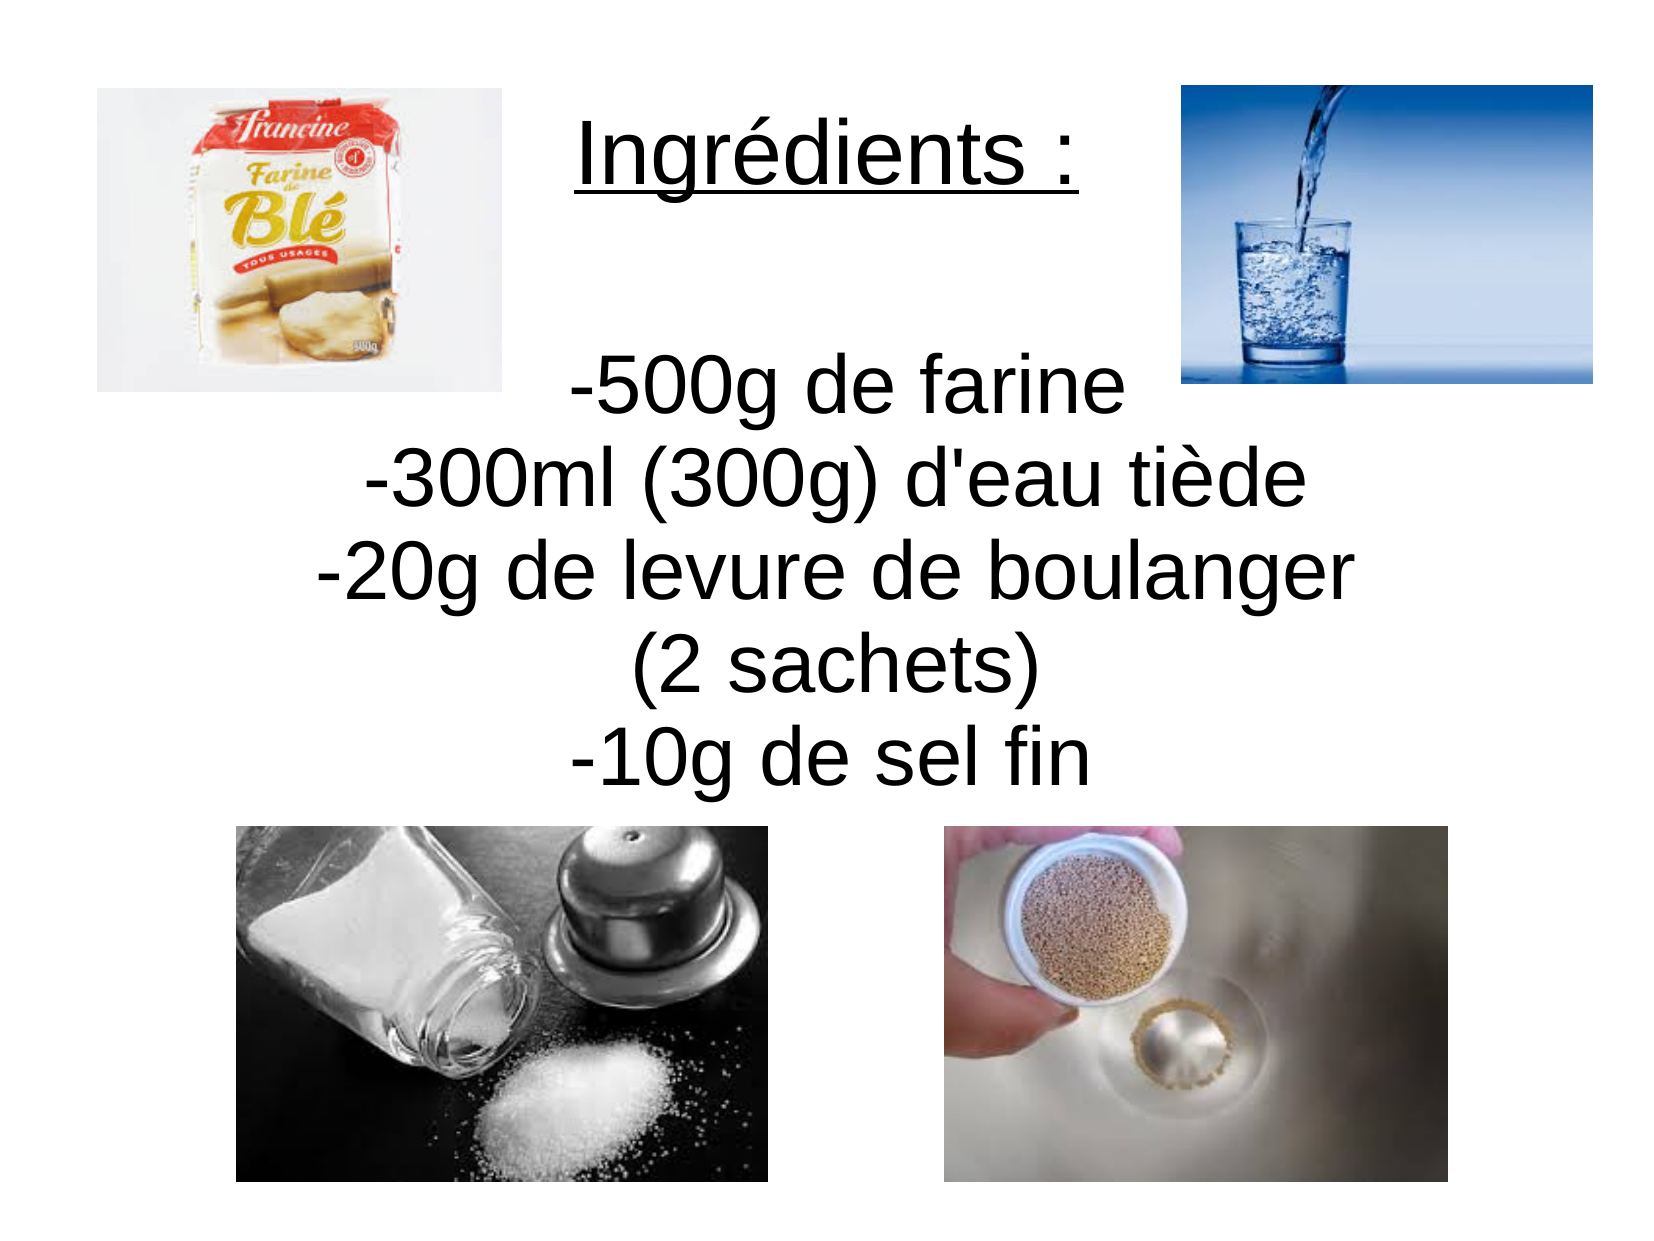

# Ingrédients :
 -500g de farine
-300ml (300g) d'eau tiède
-20g de levure de boulanger
(2 sachets)
-10g de sel fin